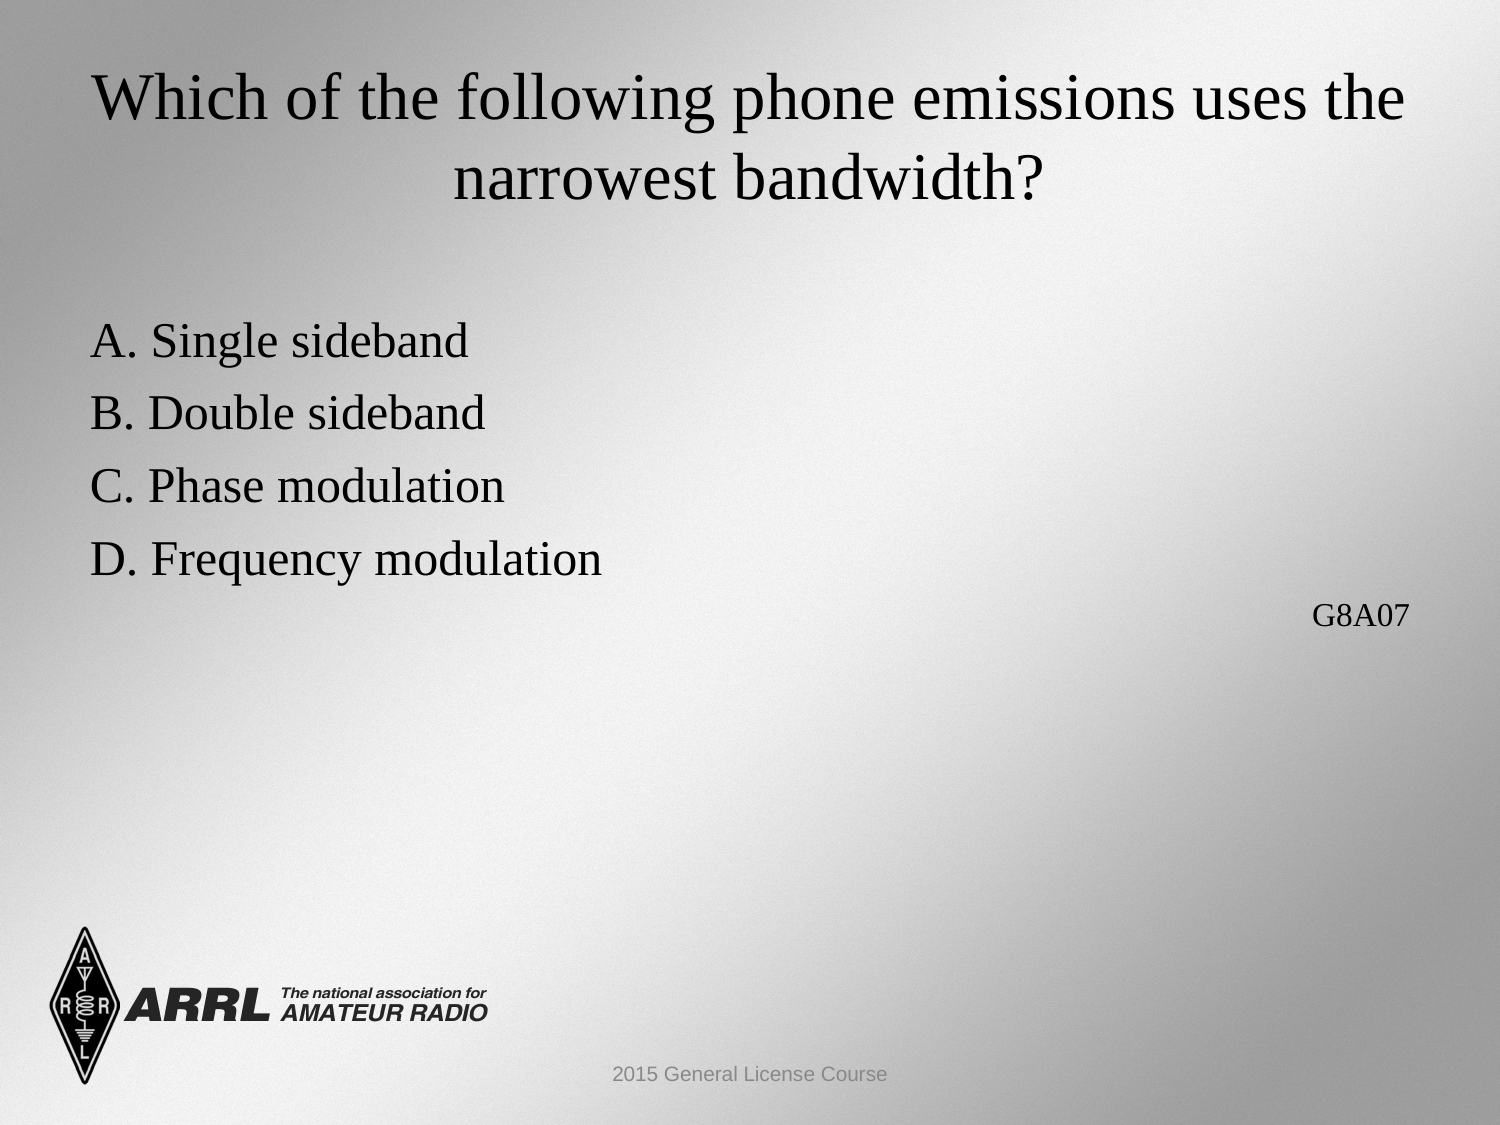

# Which of the following phone emissions uses the narrowest bandwidth?
A. Single sideband
B. Double sideband
C. Phase modulation
D. Frequency modulation
 G8A07
2015 General License Course